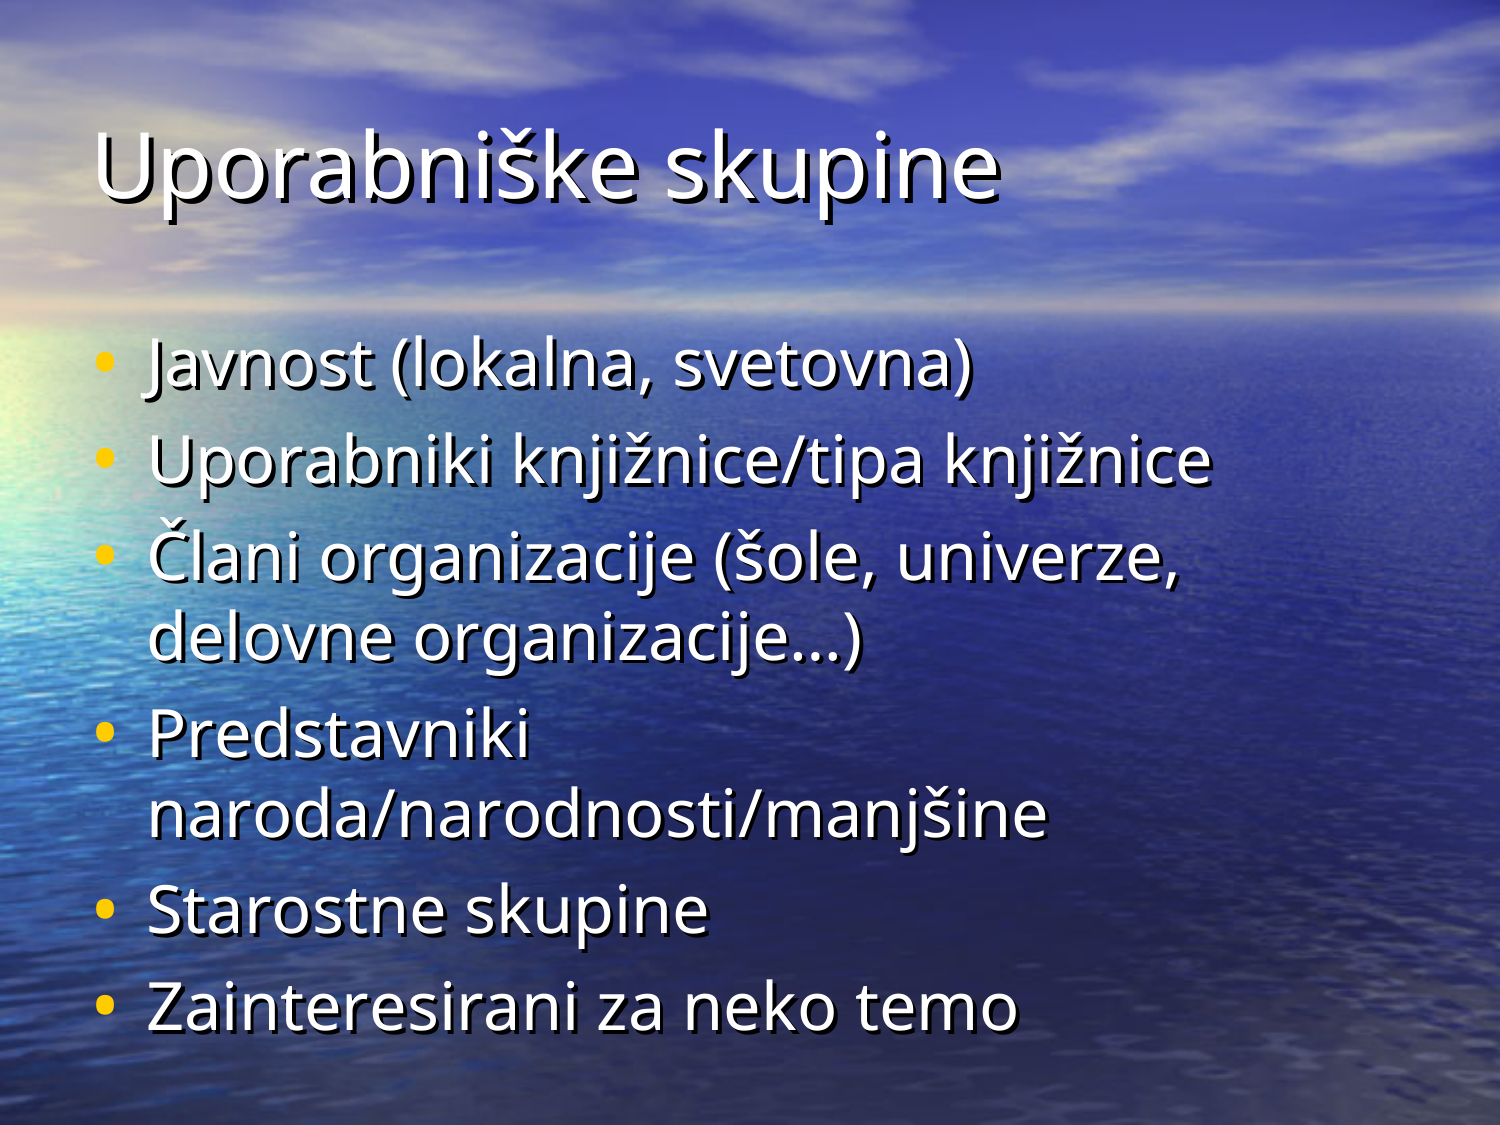

# Uporabniške skupine
Javnost (lokalna, svetovna)
Uporabniki knjižnice/tipa knjižnice
Člani organizacije (šole, univerze, delovne organizacije…)
Predstavniki naroda/narodnosti/manjšine
Starostne skupine
Zainteresirani za neko temo